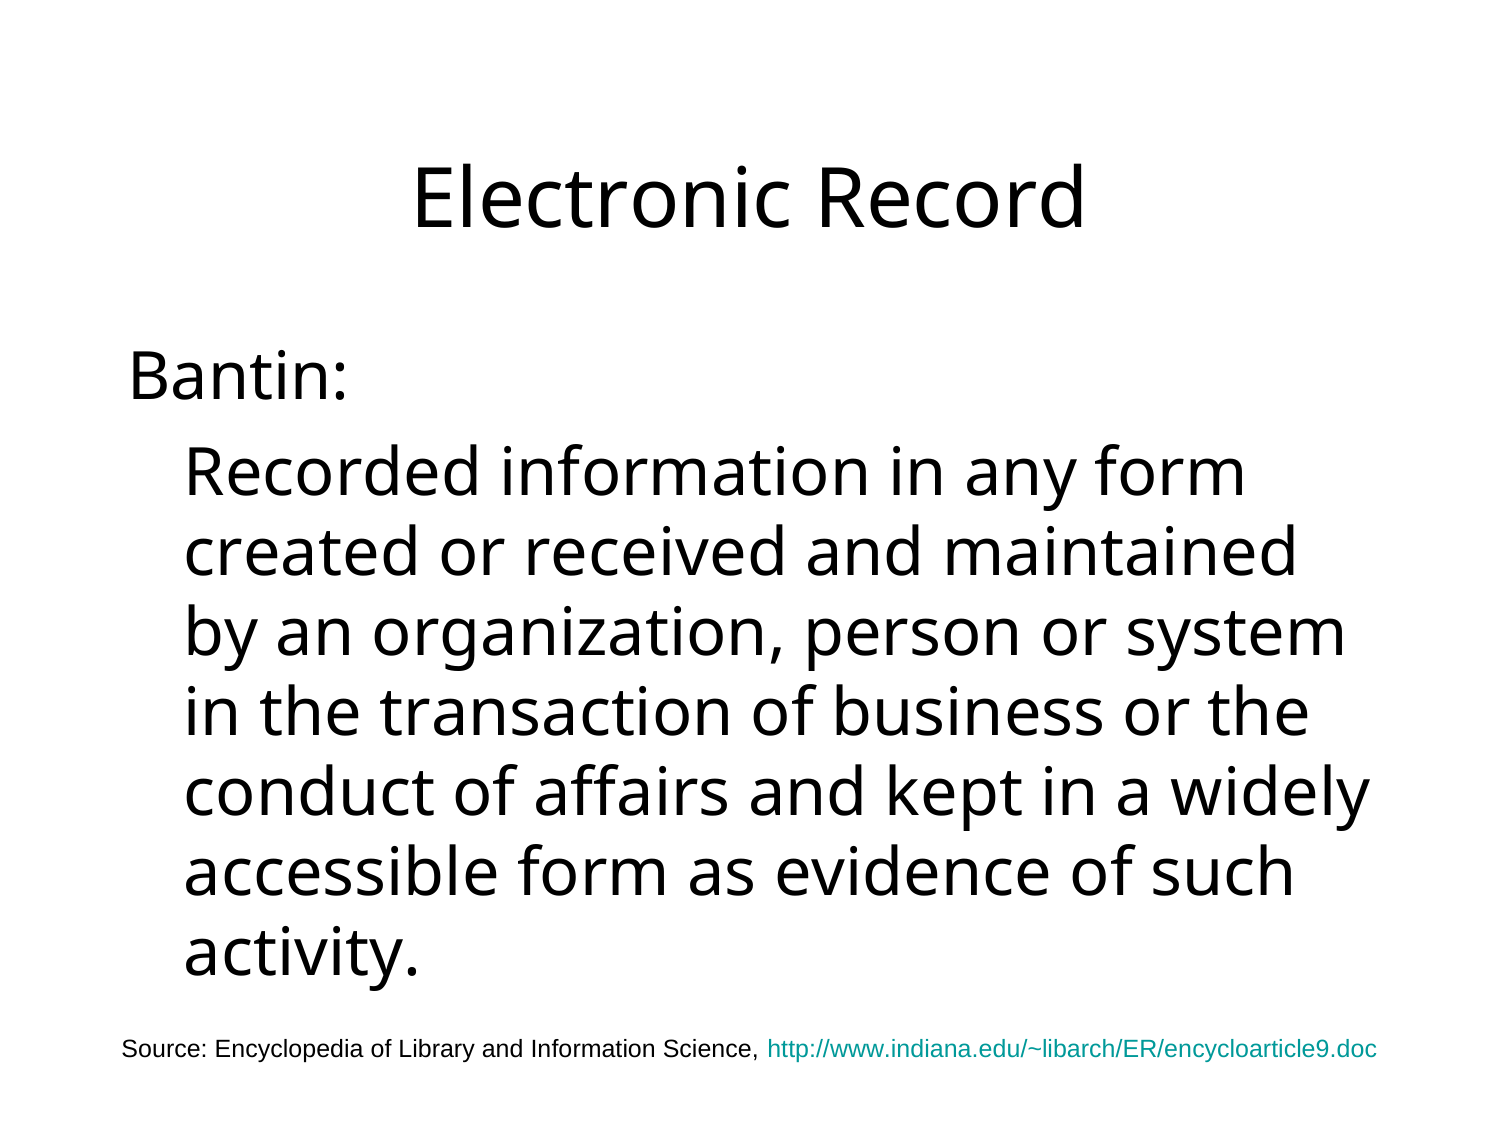

# Electronic Record
Bantin:
	Recorded information in any form created or received and maintained by an organization, person or system in the transaction of business or the conduct of affairs and kept in a widely accessible form as evidence of such activity.
Source: Encyclopedia of Library and Information Science, http://www.indiana.edu/~libarch/ER/encycloarticle9.doc